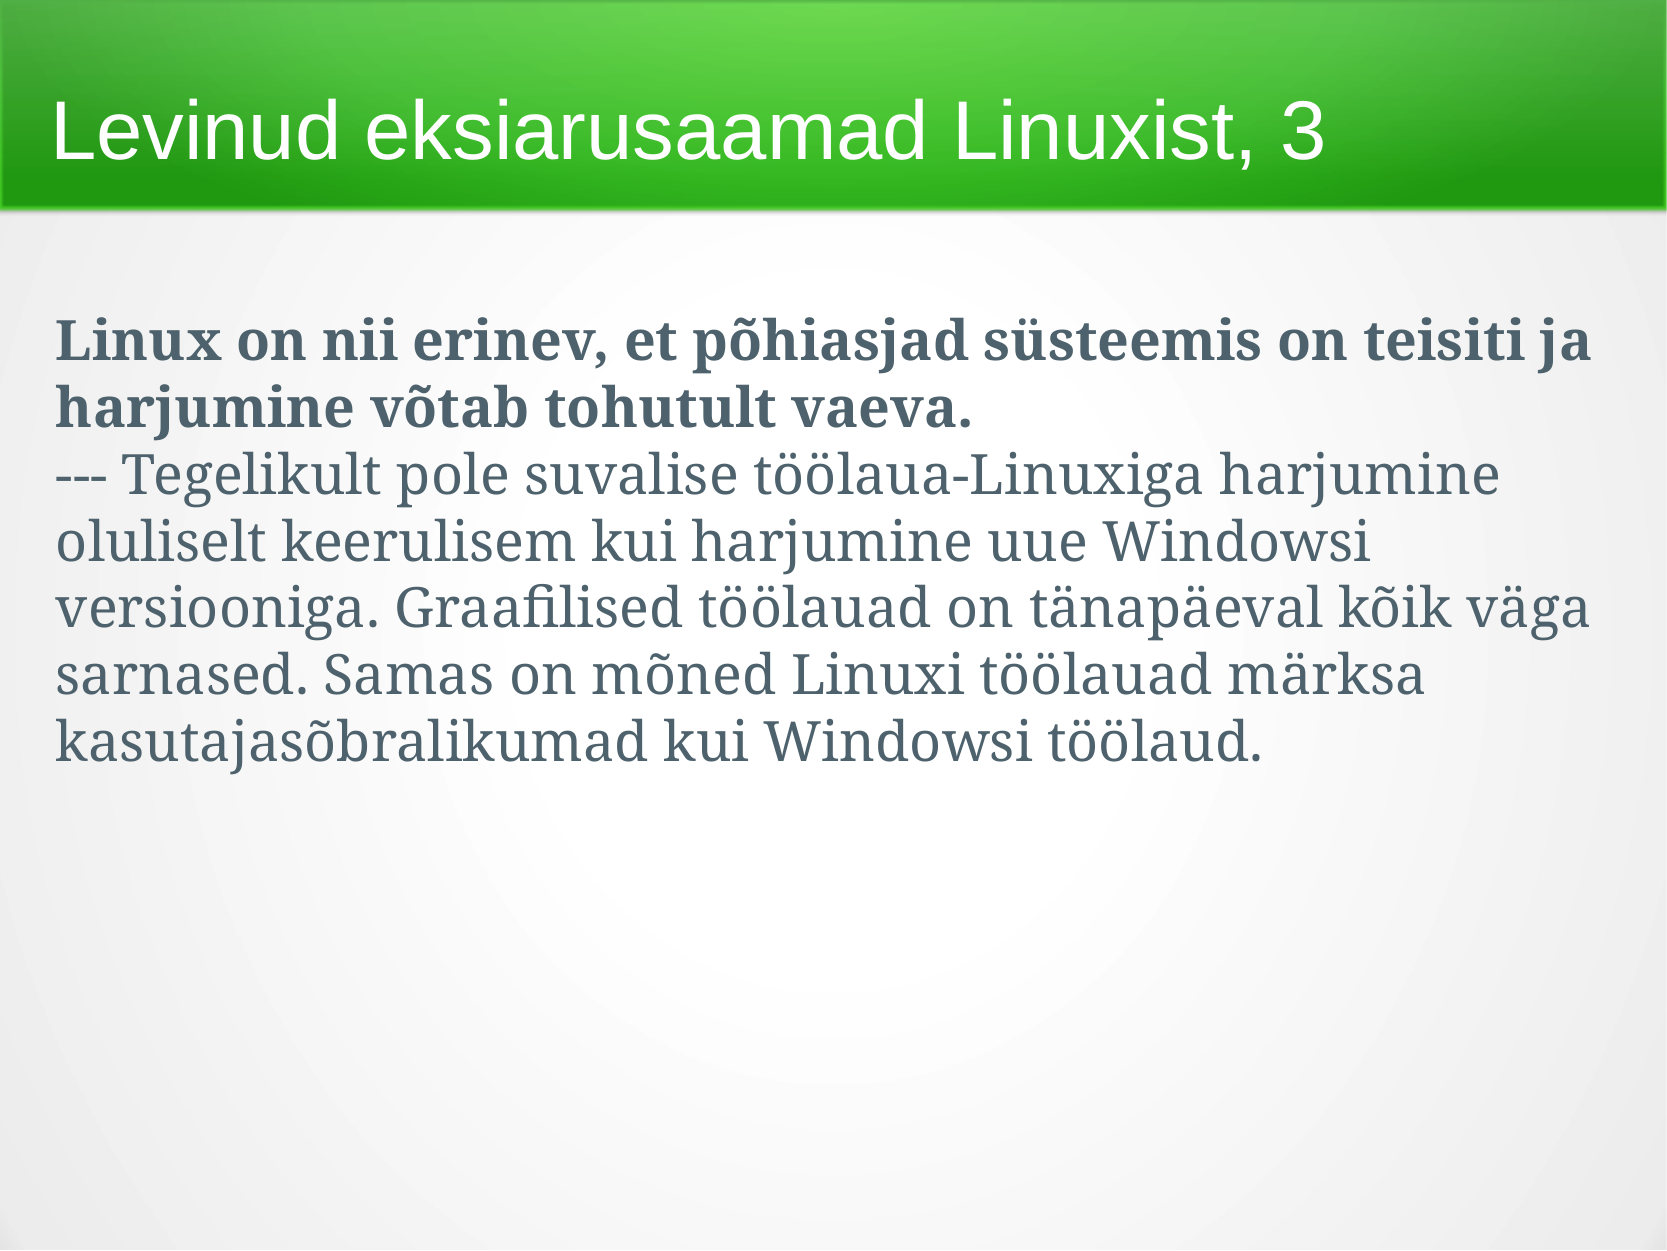

# Levinud eksiarusaamad Linuxist, 3
Linux on nii erinev, et põhiasjad süsteemis on teisiti ja harjumine võtab tohutult vaeva.
--- Tegelikult pole suvalise töölaua-Linuxiga harjumine oluliselt keerulisem kui harjumine uue Windowsi versiooniga. Graafilised töölauad on tänapäeval kõik väga sarnased. Samas on mõned Linuxi töölauad märksa kasutajasõbralikumad kui Windowsi töölaud.